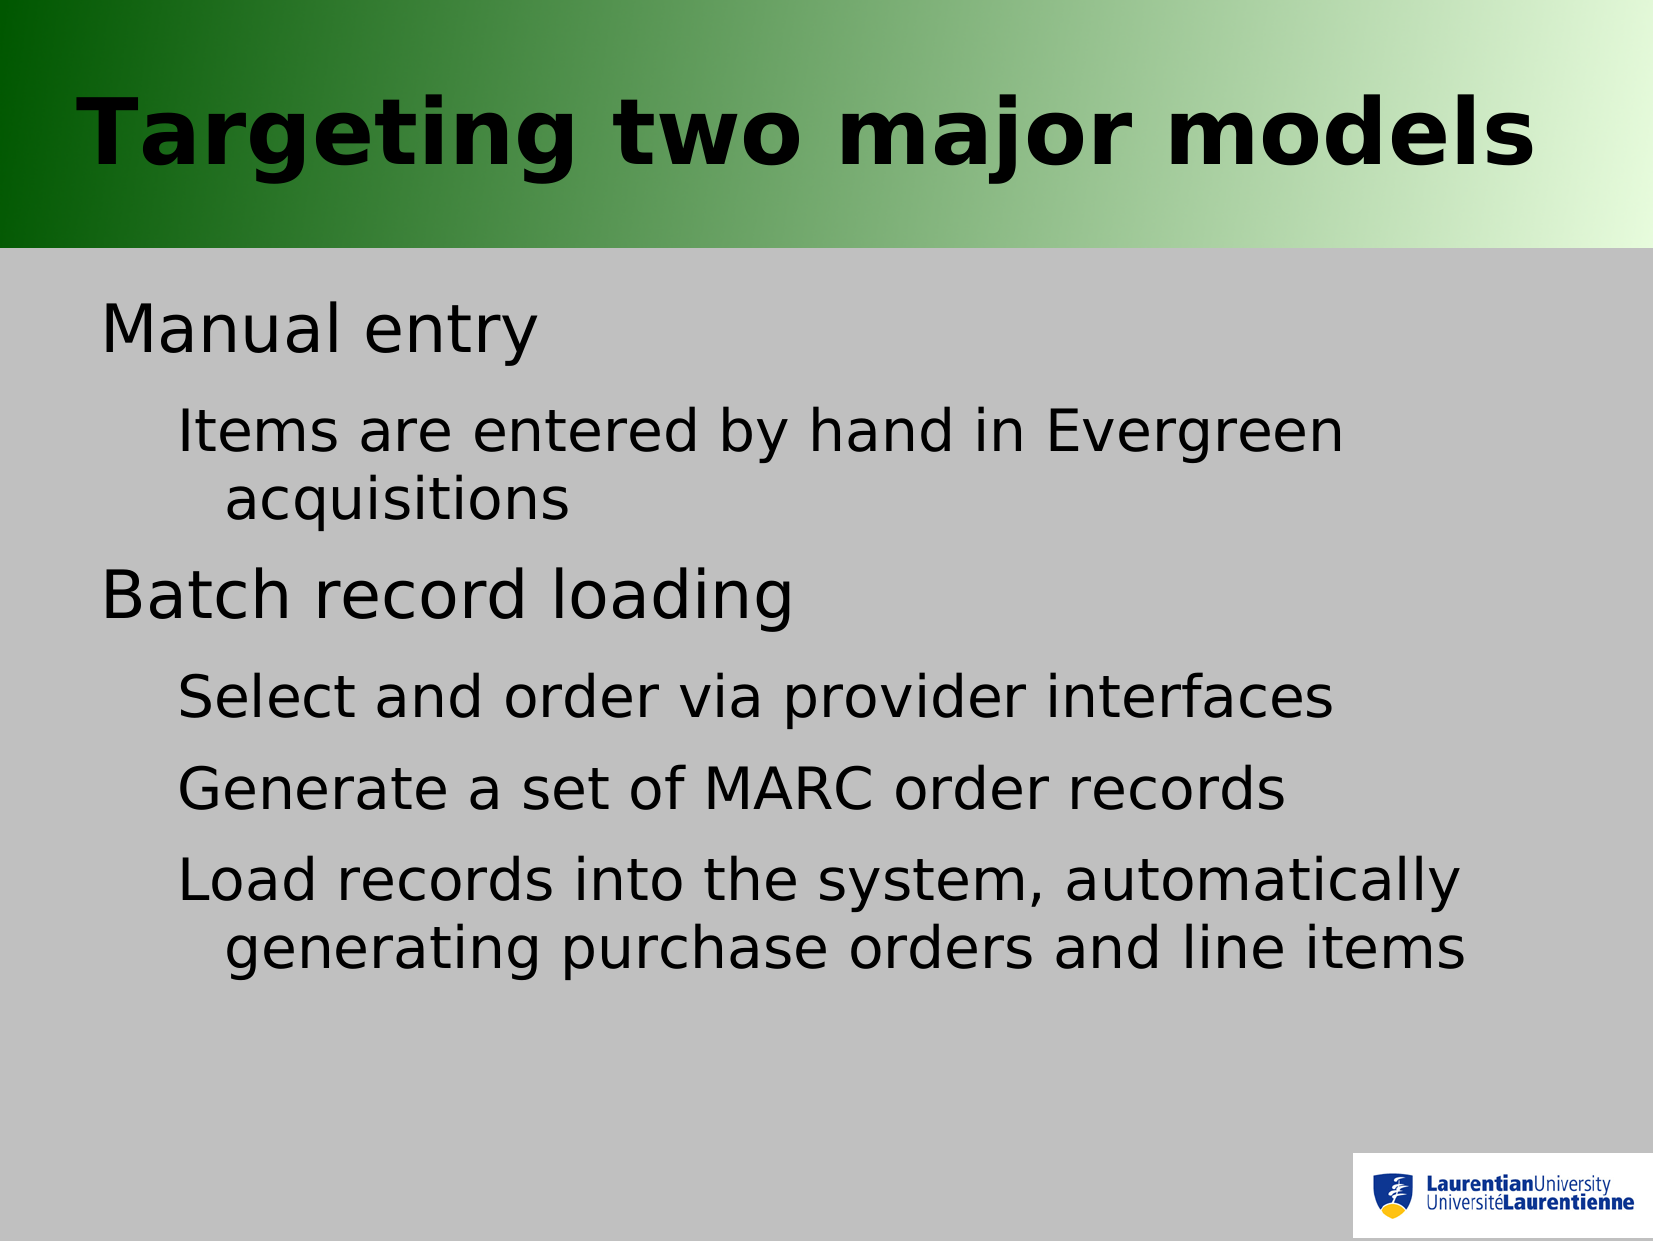

# Targeting two major models
Manual entry
Items are entered by hand in Evergreen acquisitions
Batch record loading
Select and order via provider interfaces
Generate a set of MARC order records
Load records into the system, automatically generating purchase orders and line items